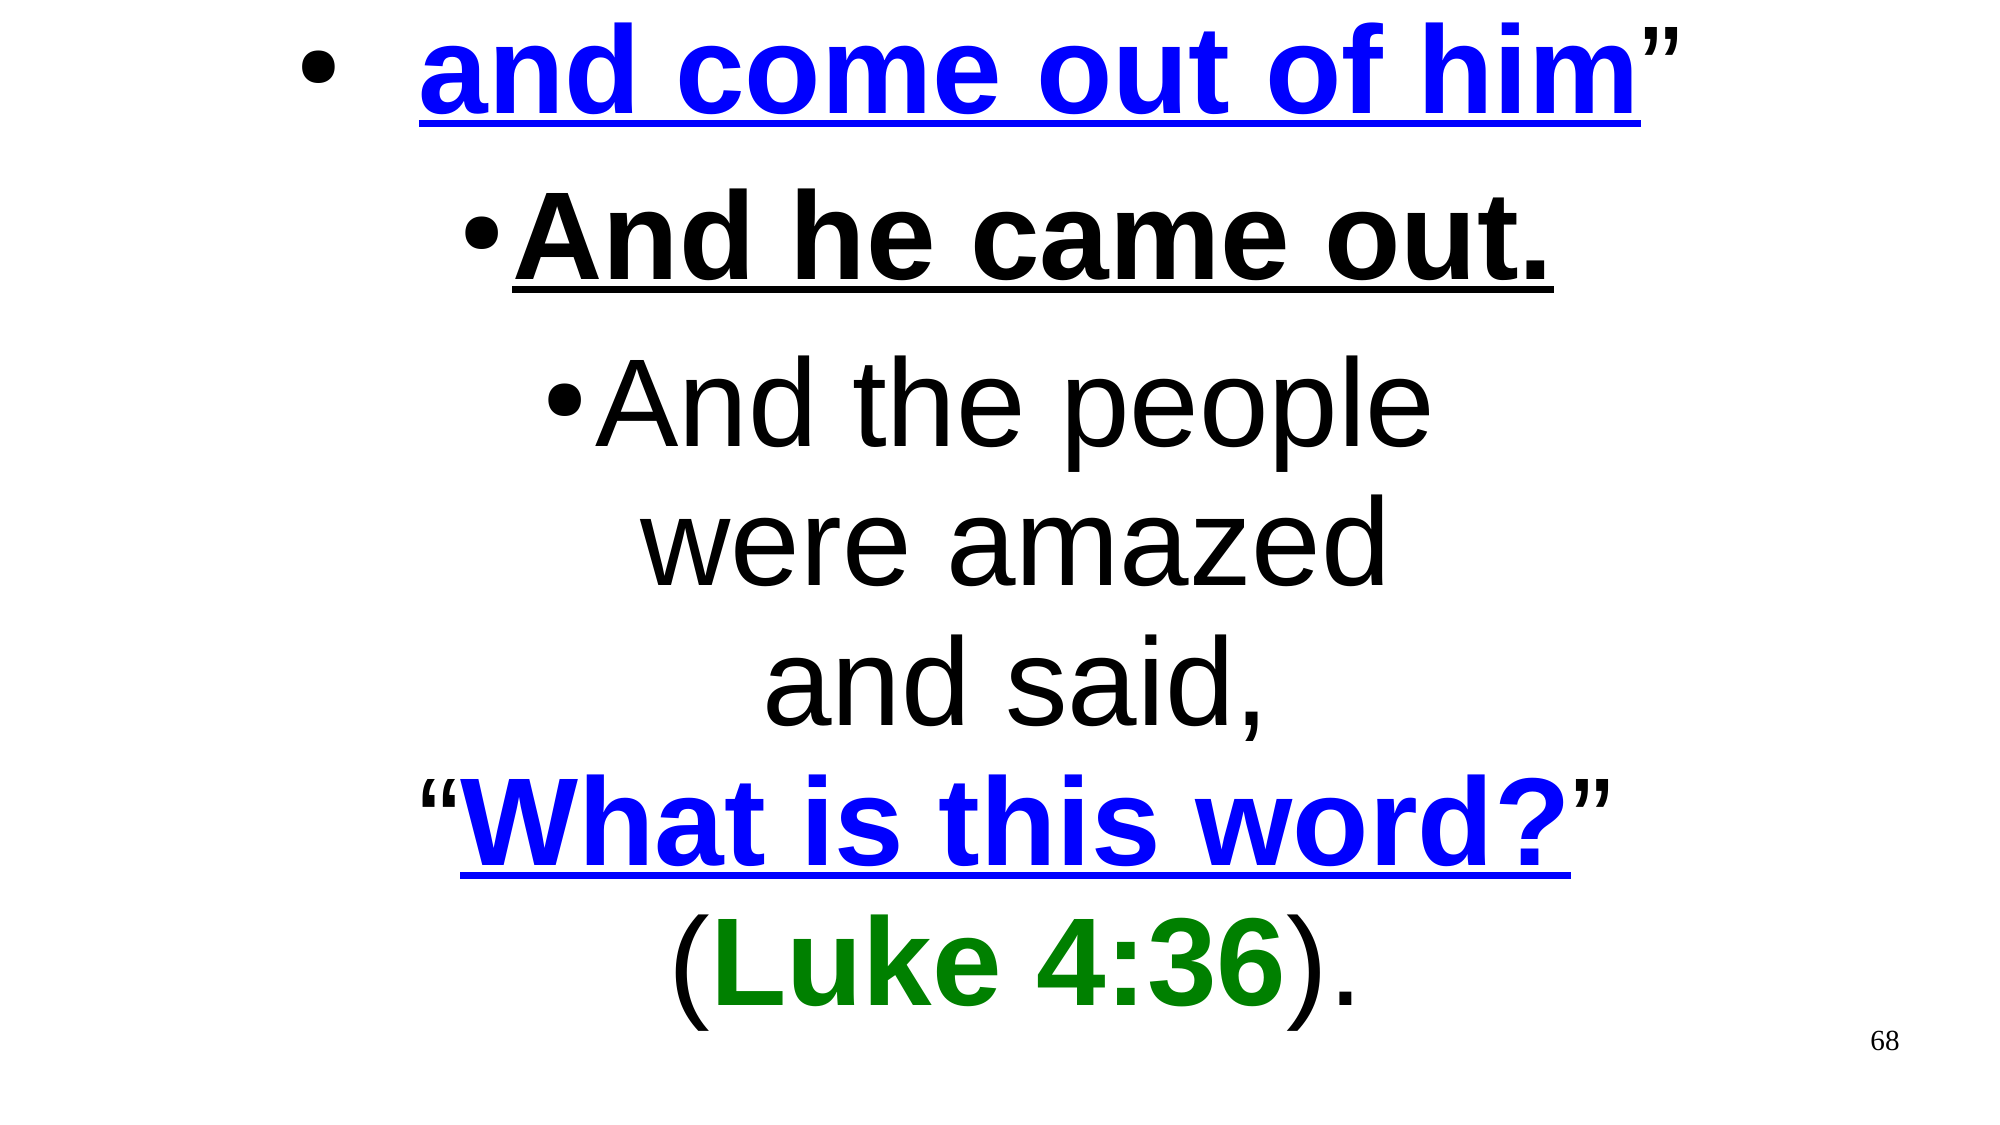

# and come out of him”
And he came out.
And the people
were amazed
and said,
“What is this word?”
(Luke 4:36).
68